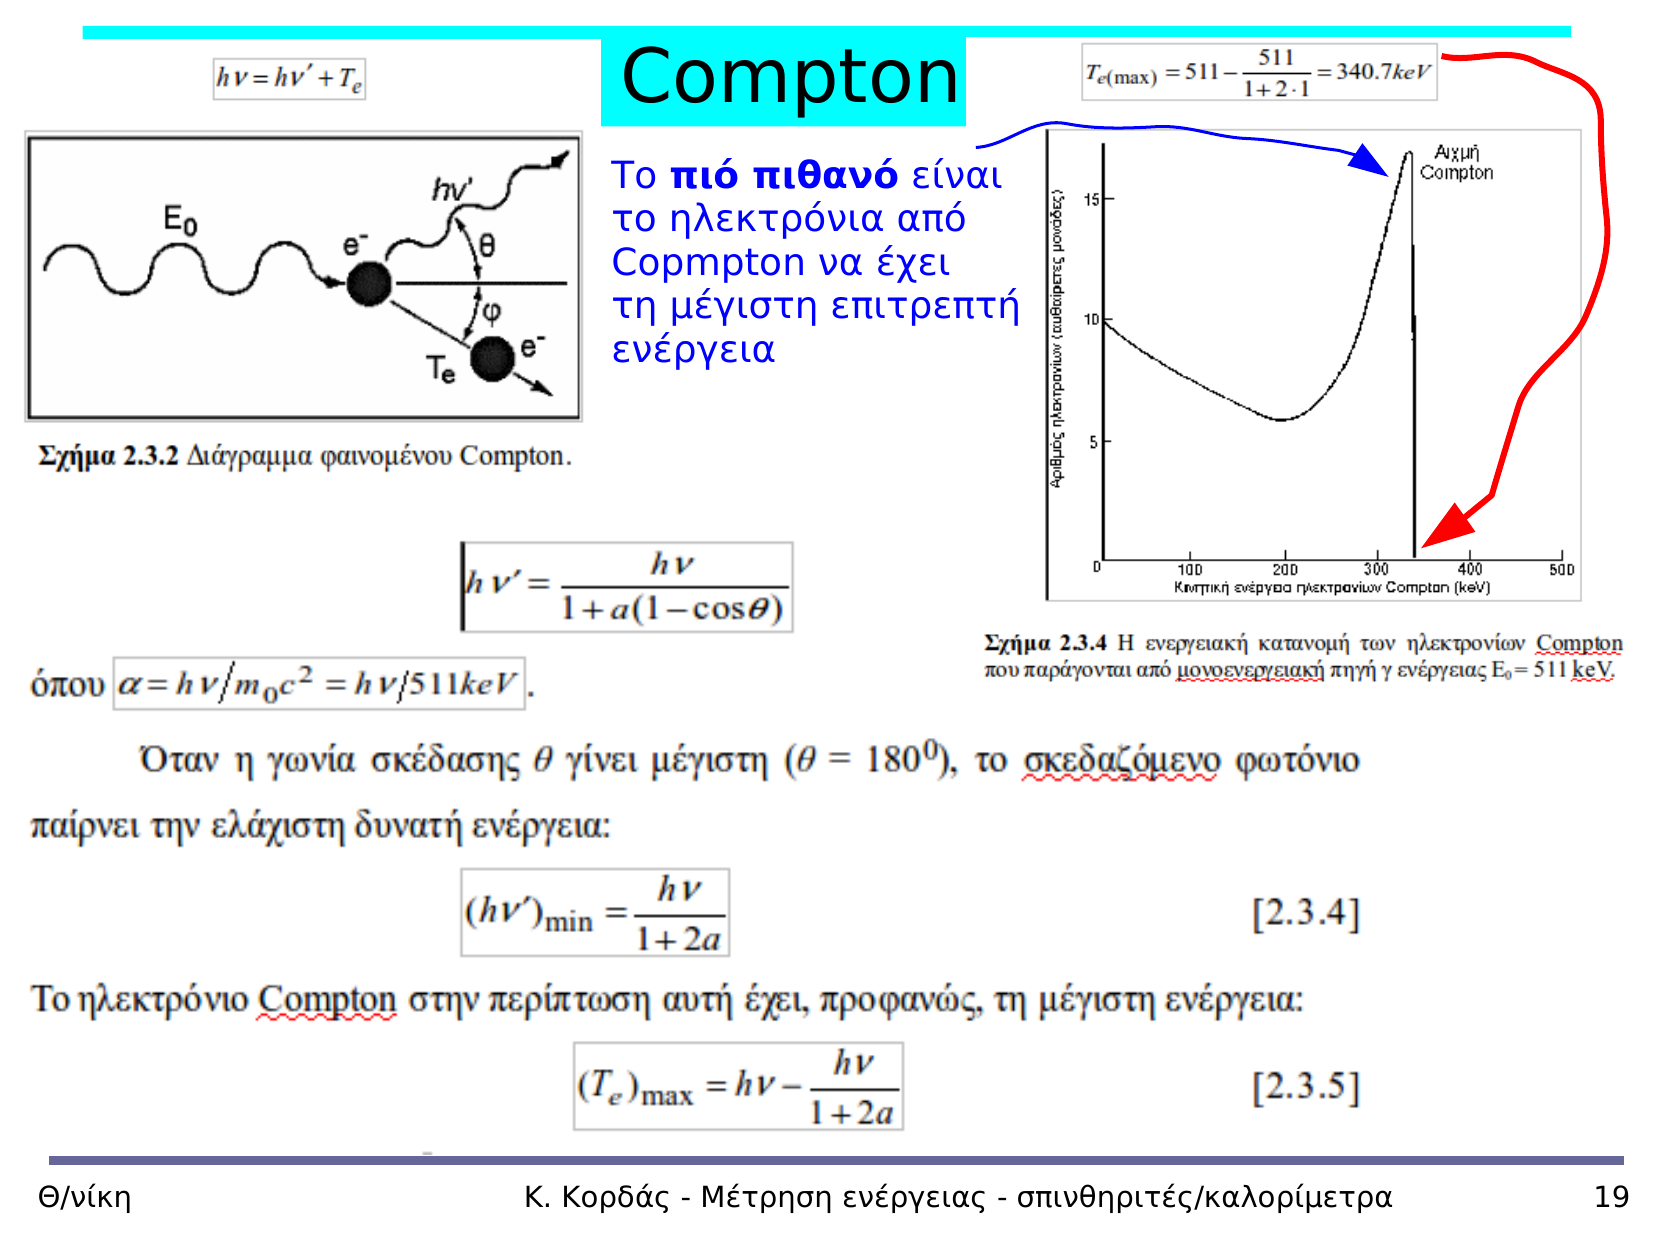

# Compton
Το πιό πιθανό είναι
το ηλεκτρόνια από
Copmpton να έχει
τη μέγιστη επιτρεπτή
ενέργεια
Θ/νίκη
Κ. Κορδάς - Μέτρηση ενέργειας - σπινθηριτές/καλορίμετρα
19